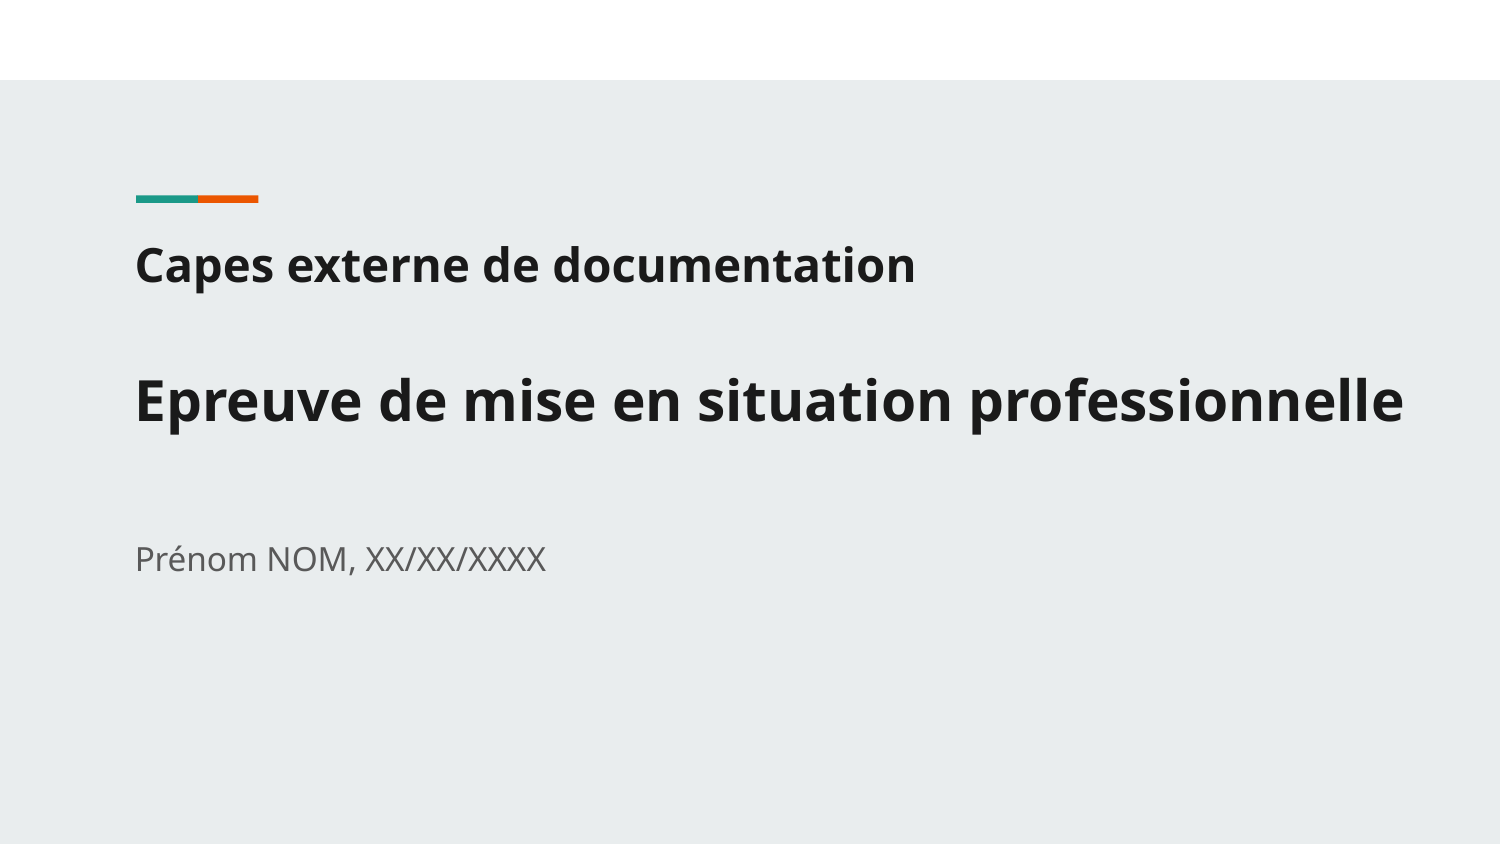

# Capes externe de documentation Epreuve de mise en situation professionnelle
Prénom NOM, XX/XX/XXXX